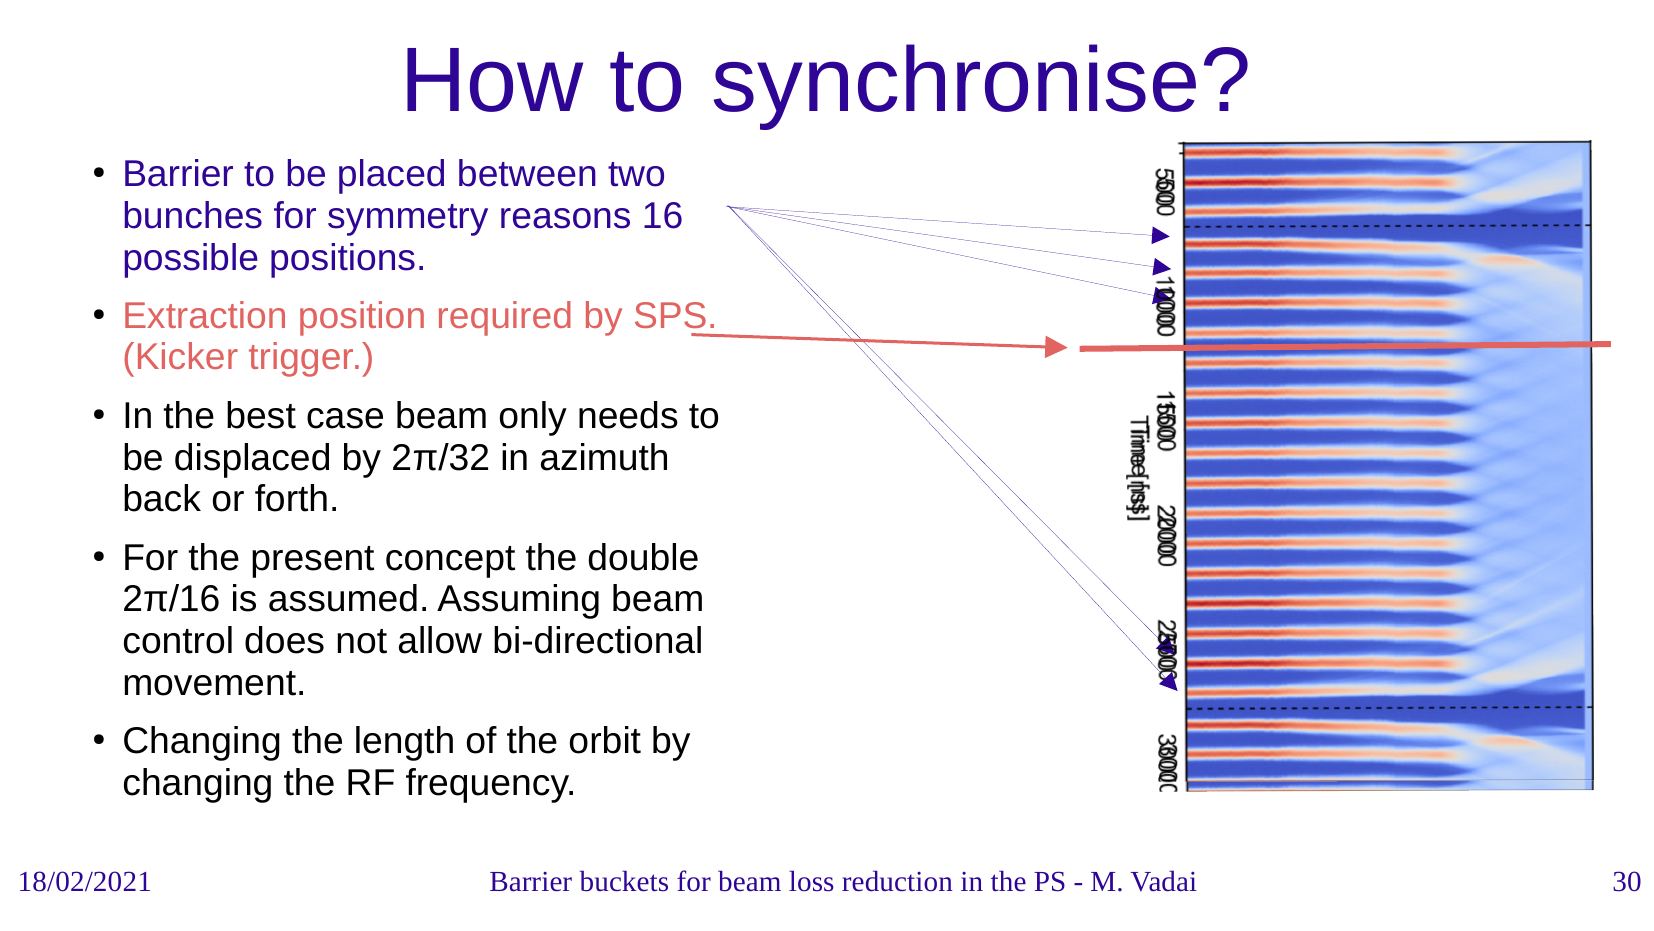

# How to synchronise?
Barrier to be placed between two bunches for symmetry reasons 16 possible positions.
Extraction position required by SPS. (Kicker trigger.)
In the best case beam only needs to be displaced by 2π/32 in azimuth back or forth.
For the present concept the double 2π/16 is assumed. Assuming beam control does not allow bi-directional movement.
Changing the length of the orbit by changing the RF frequency.
18/02/2021
Barrier buckets for beam loss reduction in the PS - M. Vadai
30